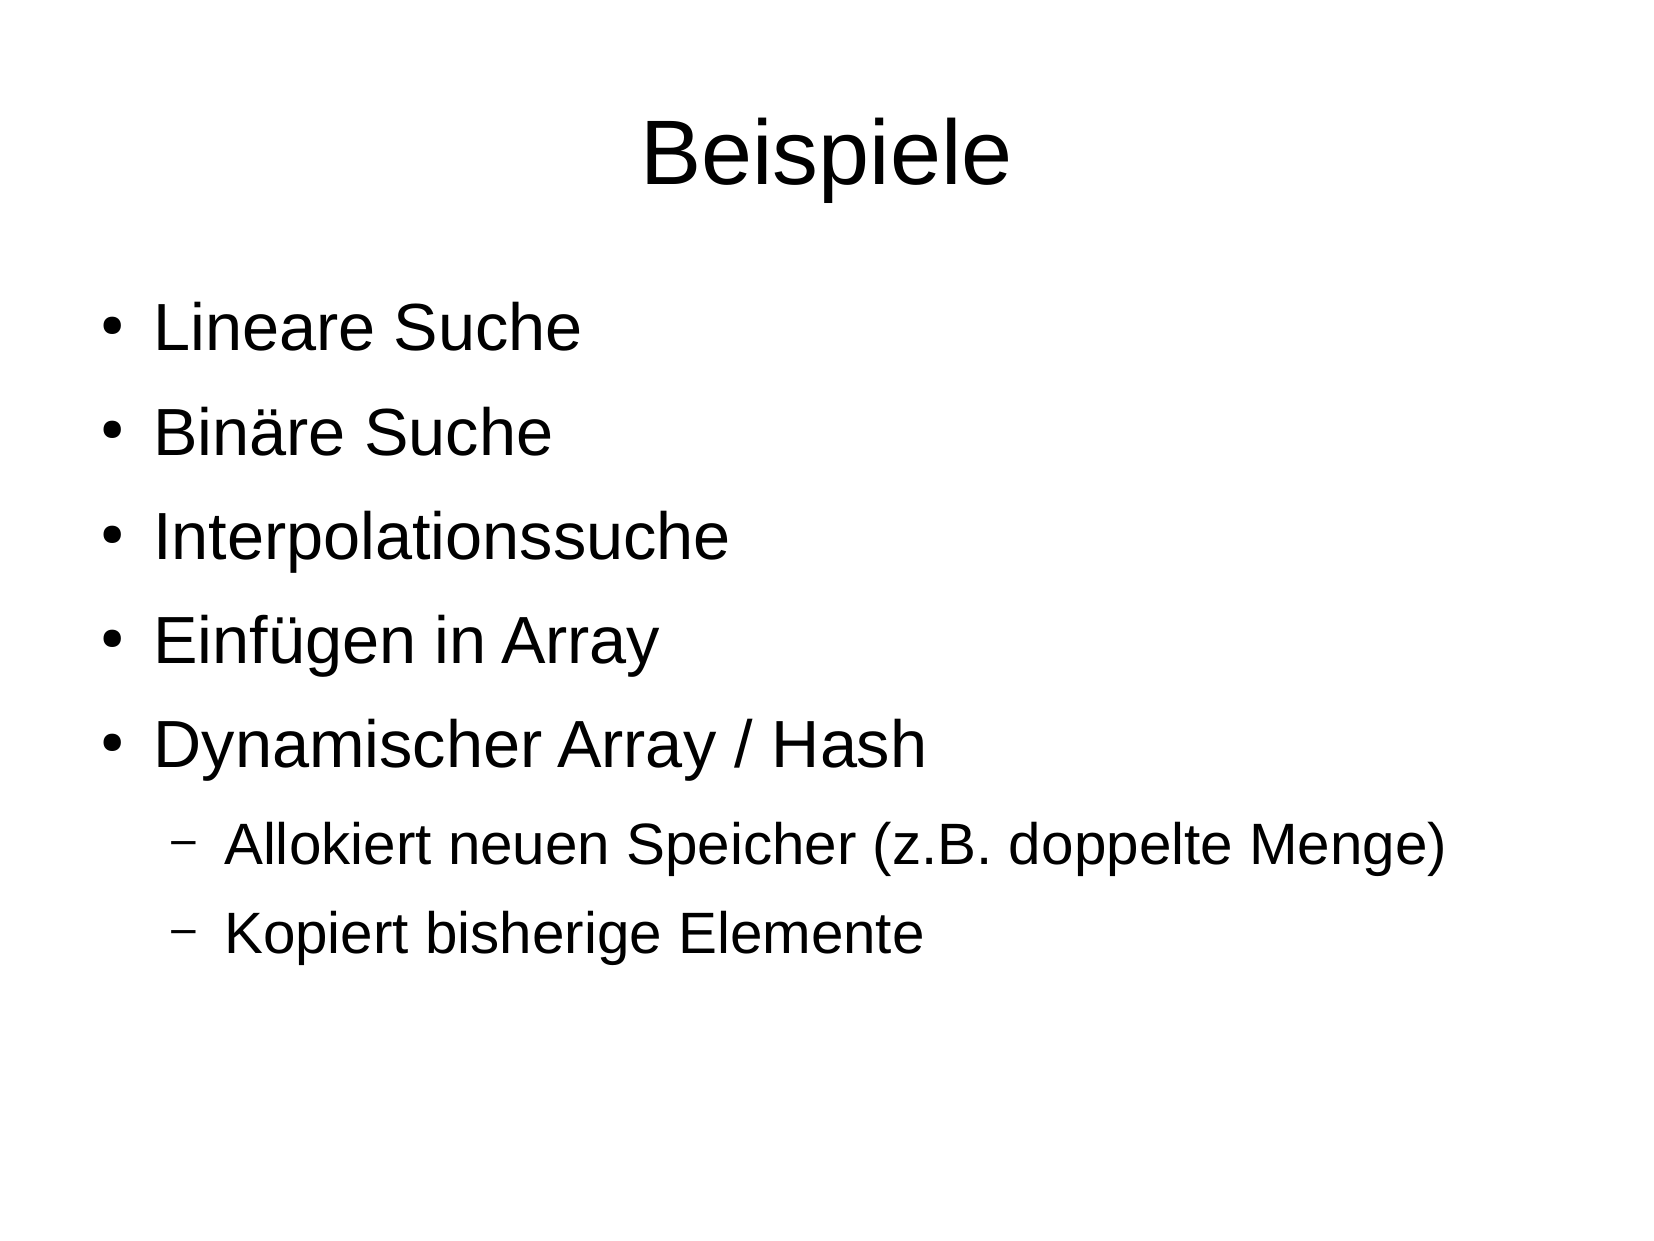

# Beispiele
Lineare Suche
Binäre Suche
Interpolationssuche
Einfügen in Array
Dynamischer Array / Hash
Allokiert neuen Speicher (z.B. doppelte Menge)
Kopiert bisherige Elemente